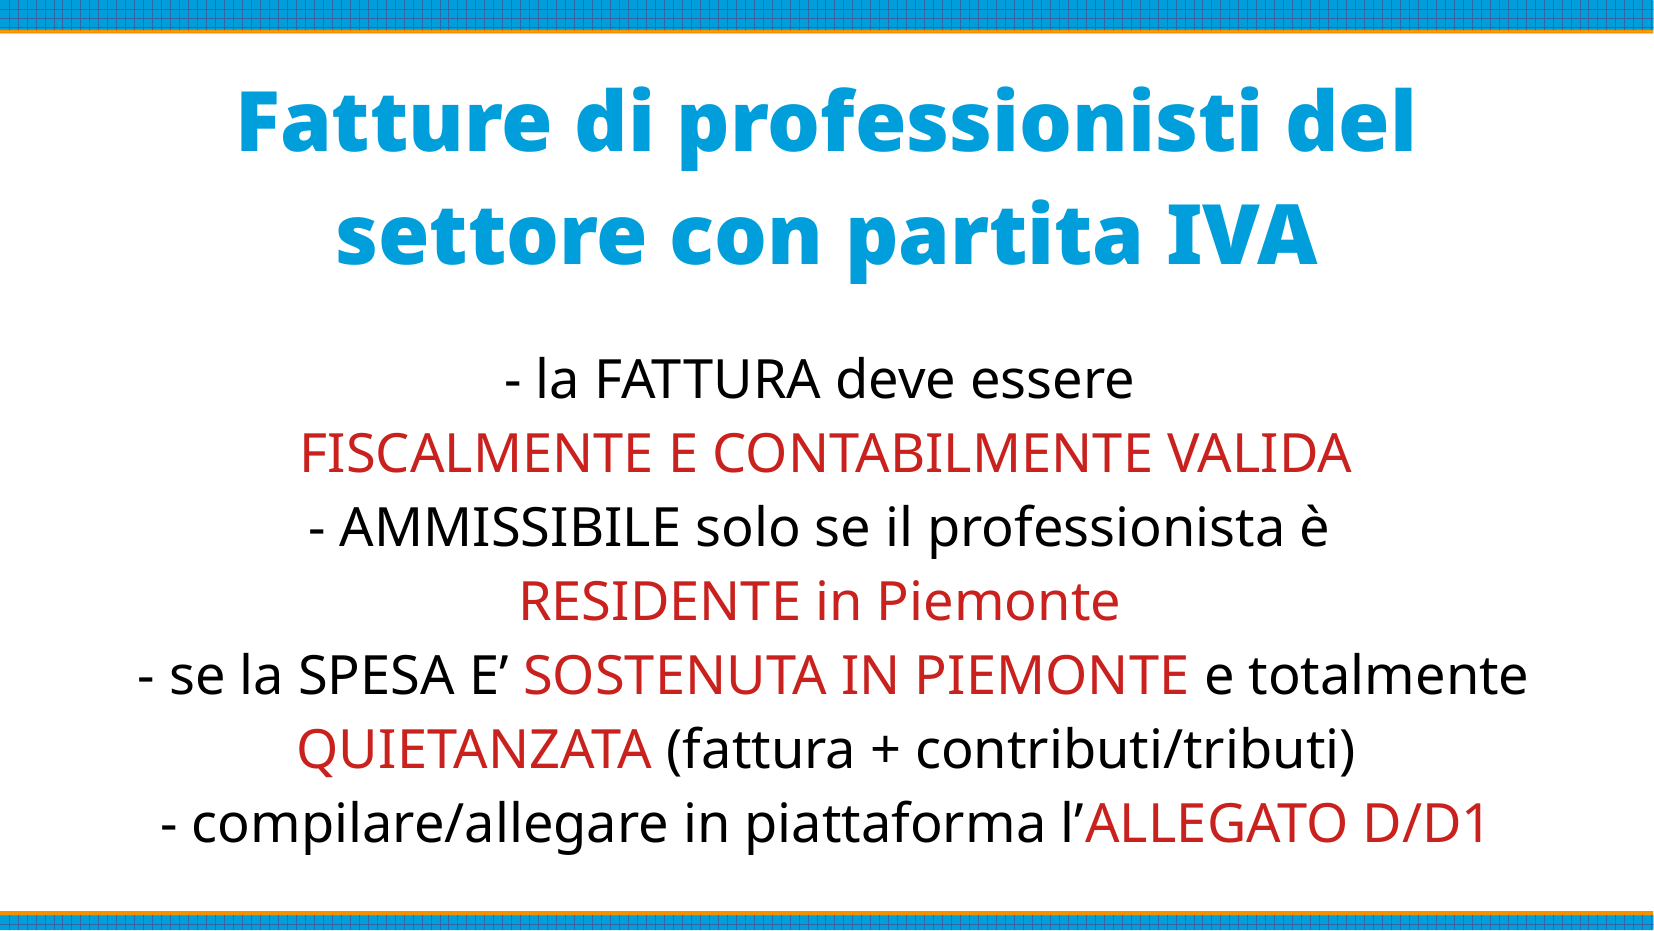

# Fatture di professionisti del settore con partita IVA
- la FATTURA deve essere
FISCALMENTE E CONTABILMENTE VALIDA
- AMMISSIBILE solo se il professionista è
RESIDENTE in Piemonte
 - se la SPESA E’ SOSTENUTA IN PIEMONTE e totalmente QUIETANZATA (fattura + contributi/tributi)
- compilare/allegare in piattaforma l’ALLEGATO D/D1